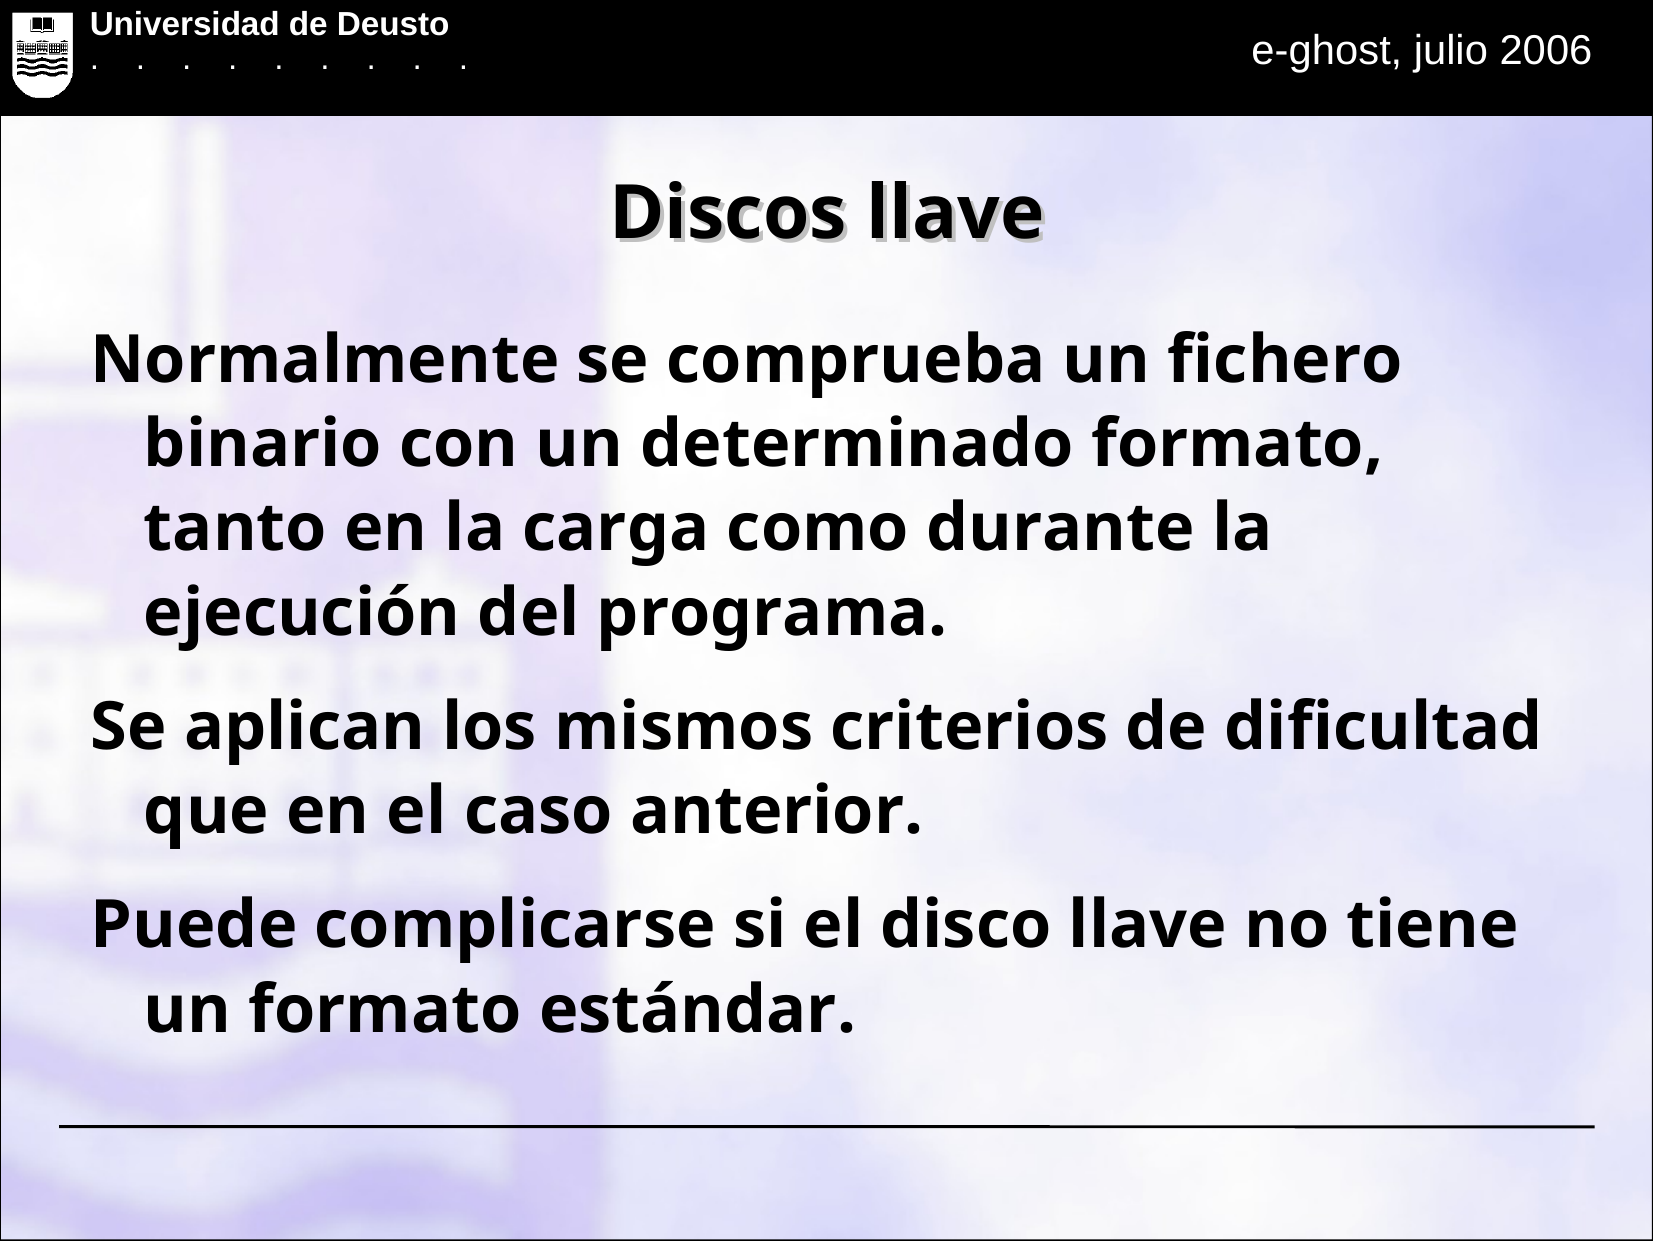

# Discos llave
Normalmente se comprueba un fichero binario con un determinado formato, tanto en la carga como durante la ejecución del programa.
Se aplican los mismos criterios de dificultad que en el caso anterior.
Puede complicarse si el disco llave no tiene un formato estándar.